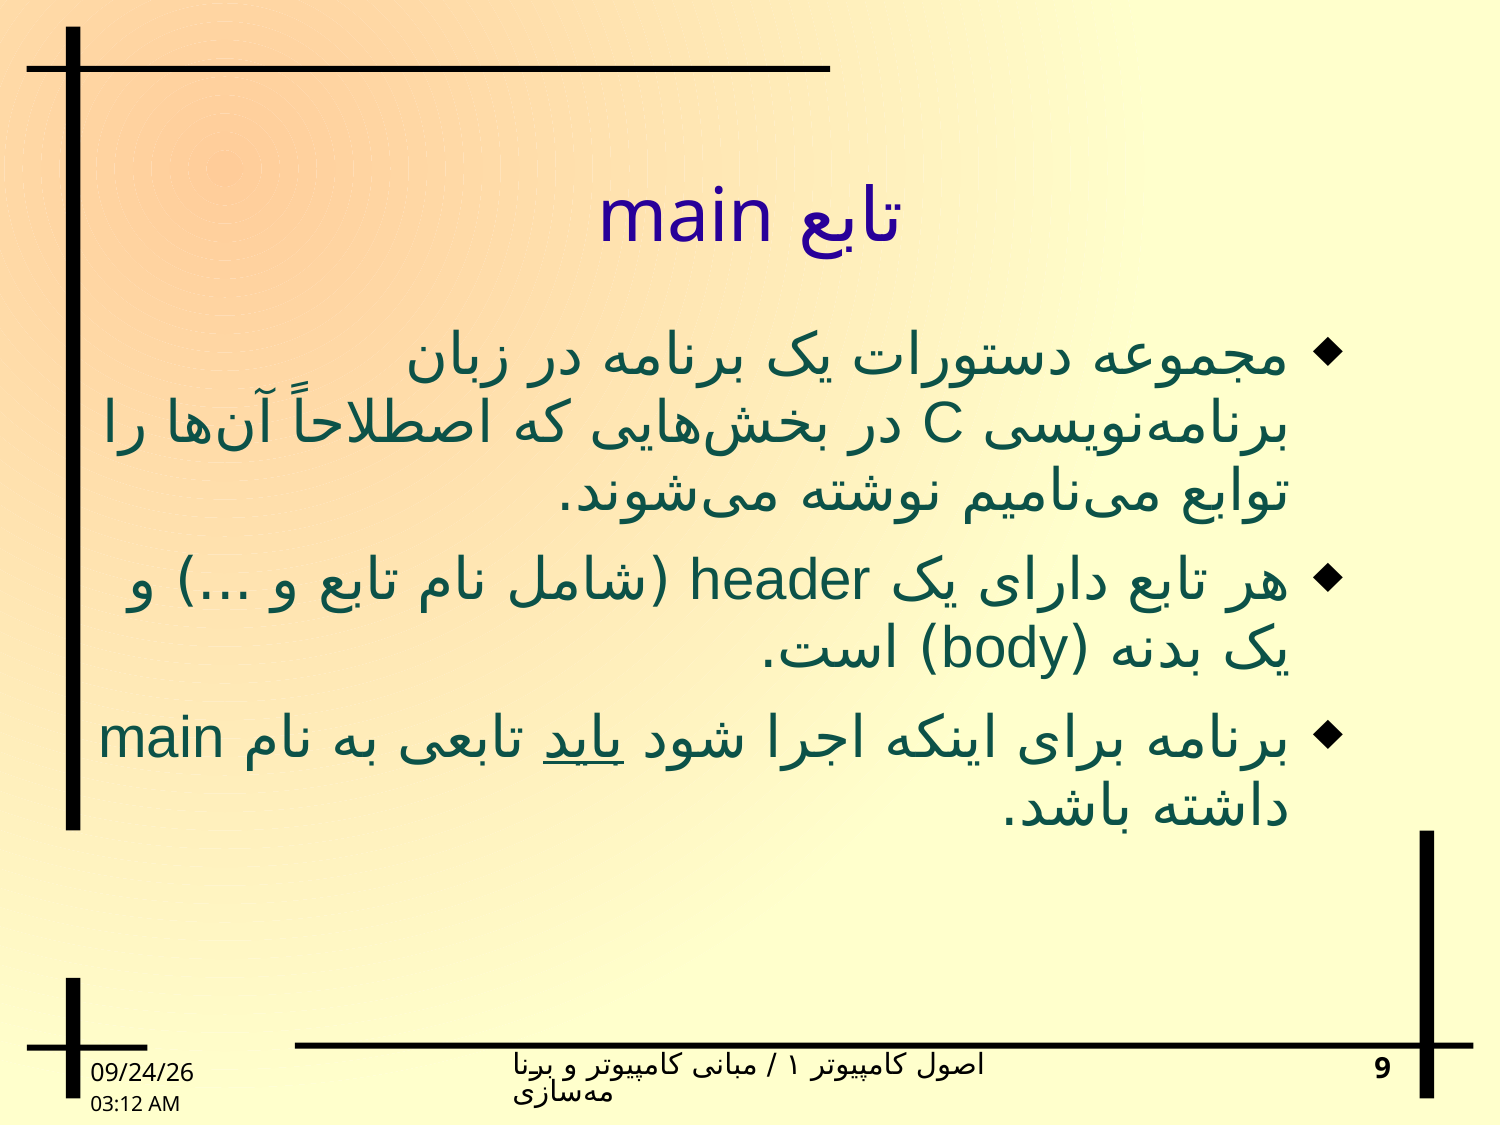

تابع main
# مجموعه دستورات یک برنامه در زبان برنامه‌نویسی C در بخش‌هایی که اصطلاحاً آن‌ها را توابع می‌نامیم نوشته می‌شوند.
هر تابع دارای یک 	header (شامل نام تابع و ...) و یک بدنه (body) است.
برنامه برای اینکه اجرا شود باید تابعی به نام main داشته باشد.
اصول کامپیوتر ۱ / مبانی کامپیوتر و برنامه‌سازی
9